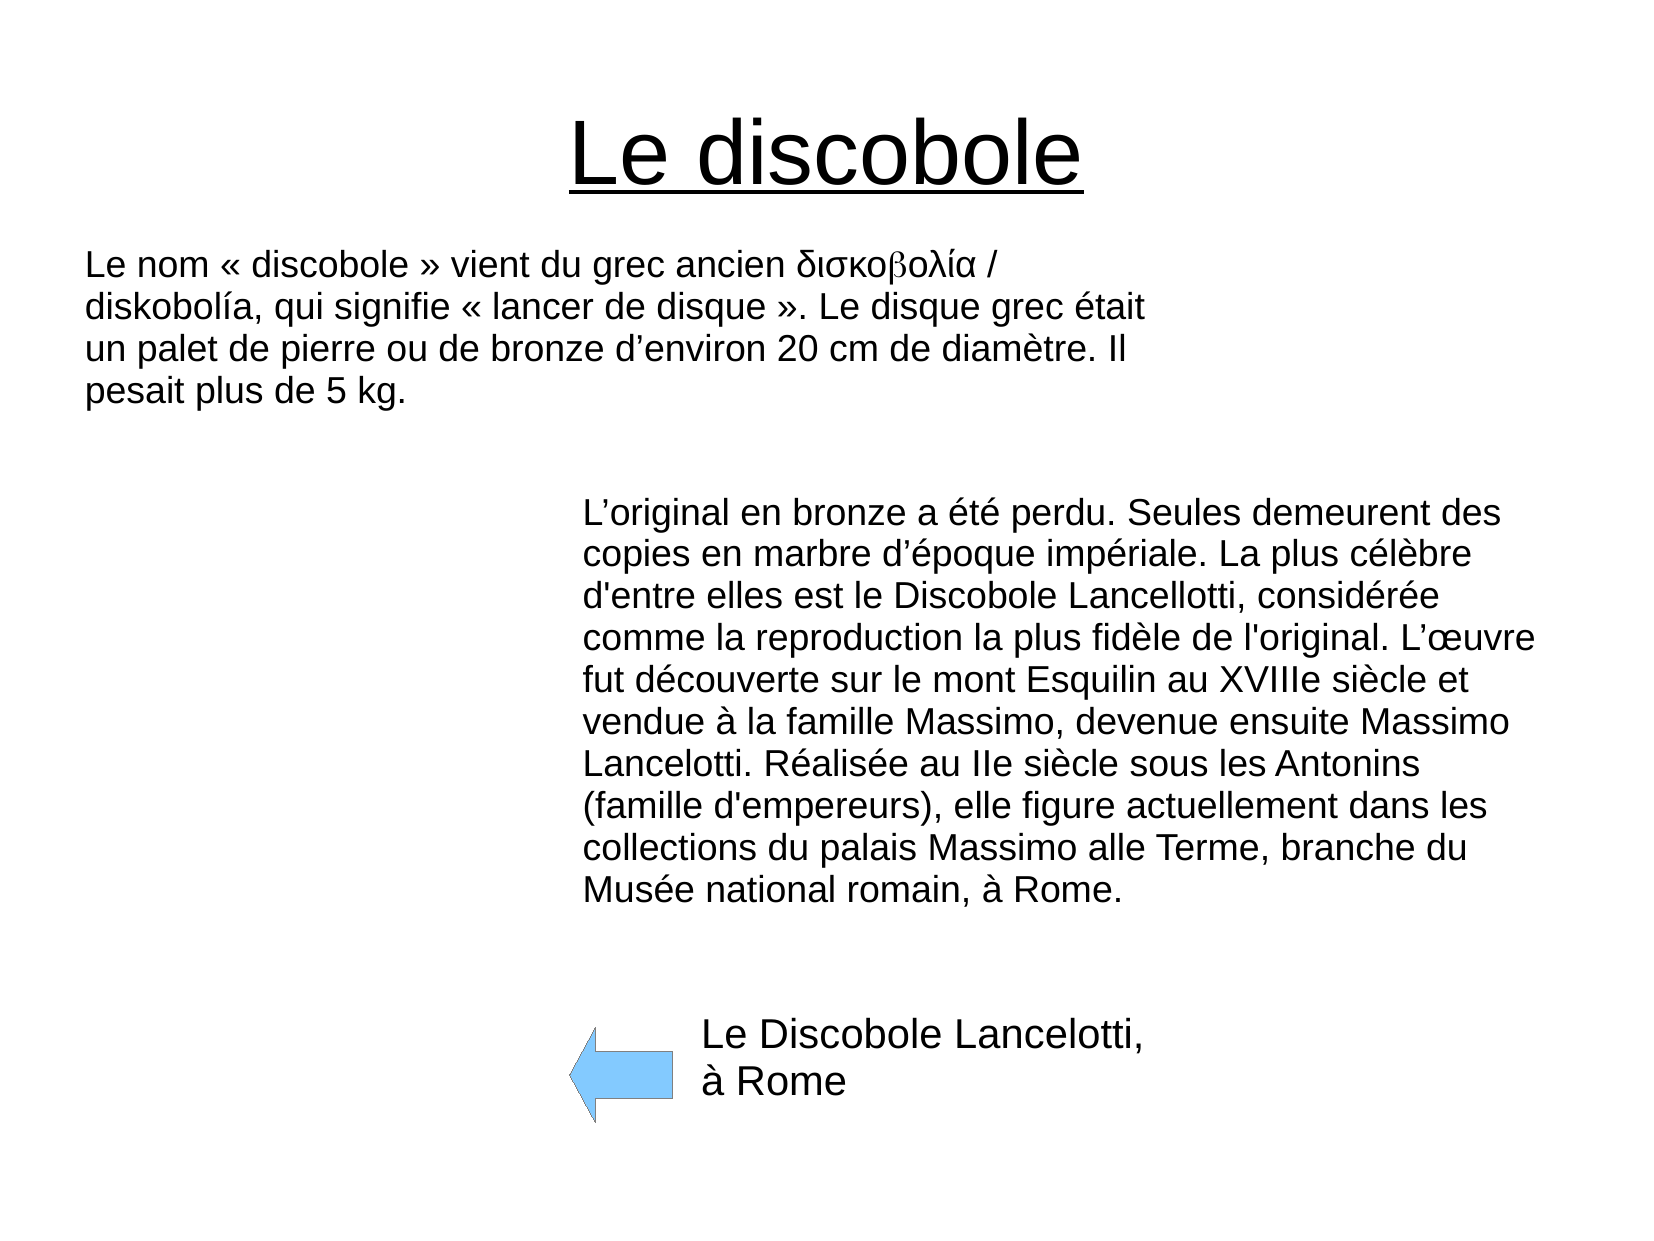

# Le discobole
Le nom « discobole » vient du grec ancien δισκοολία / diskobolía, qui signifie « lancer de disque ». Le disque grec était un palet de pierre ou de bronze d’environ 20 cm de diamètre. Il pesait plus de 5 kg.
L’original en bronze a été perdu. Seules demeurent des copies en marbre d’époque impériale. La plus célèbre d'entre elles est le Discobole Lancellotti, considérée comme la reproduction la plus fidèle de l'original. L’œuvre fut découverte sur le mont Esquilin au XVIIIe siècle et vendue à la famille Massimo, devenue ensuite Massimo Lancelotti. Réalisée au IIe siècle sous les Antonins (famille d'empereurs), elle figure actuellement dans les collections du palais Massimo alle Terme, branche du Musée national romain, à Rome.
Le Discobole Lancelotti, à Rome